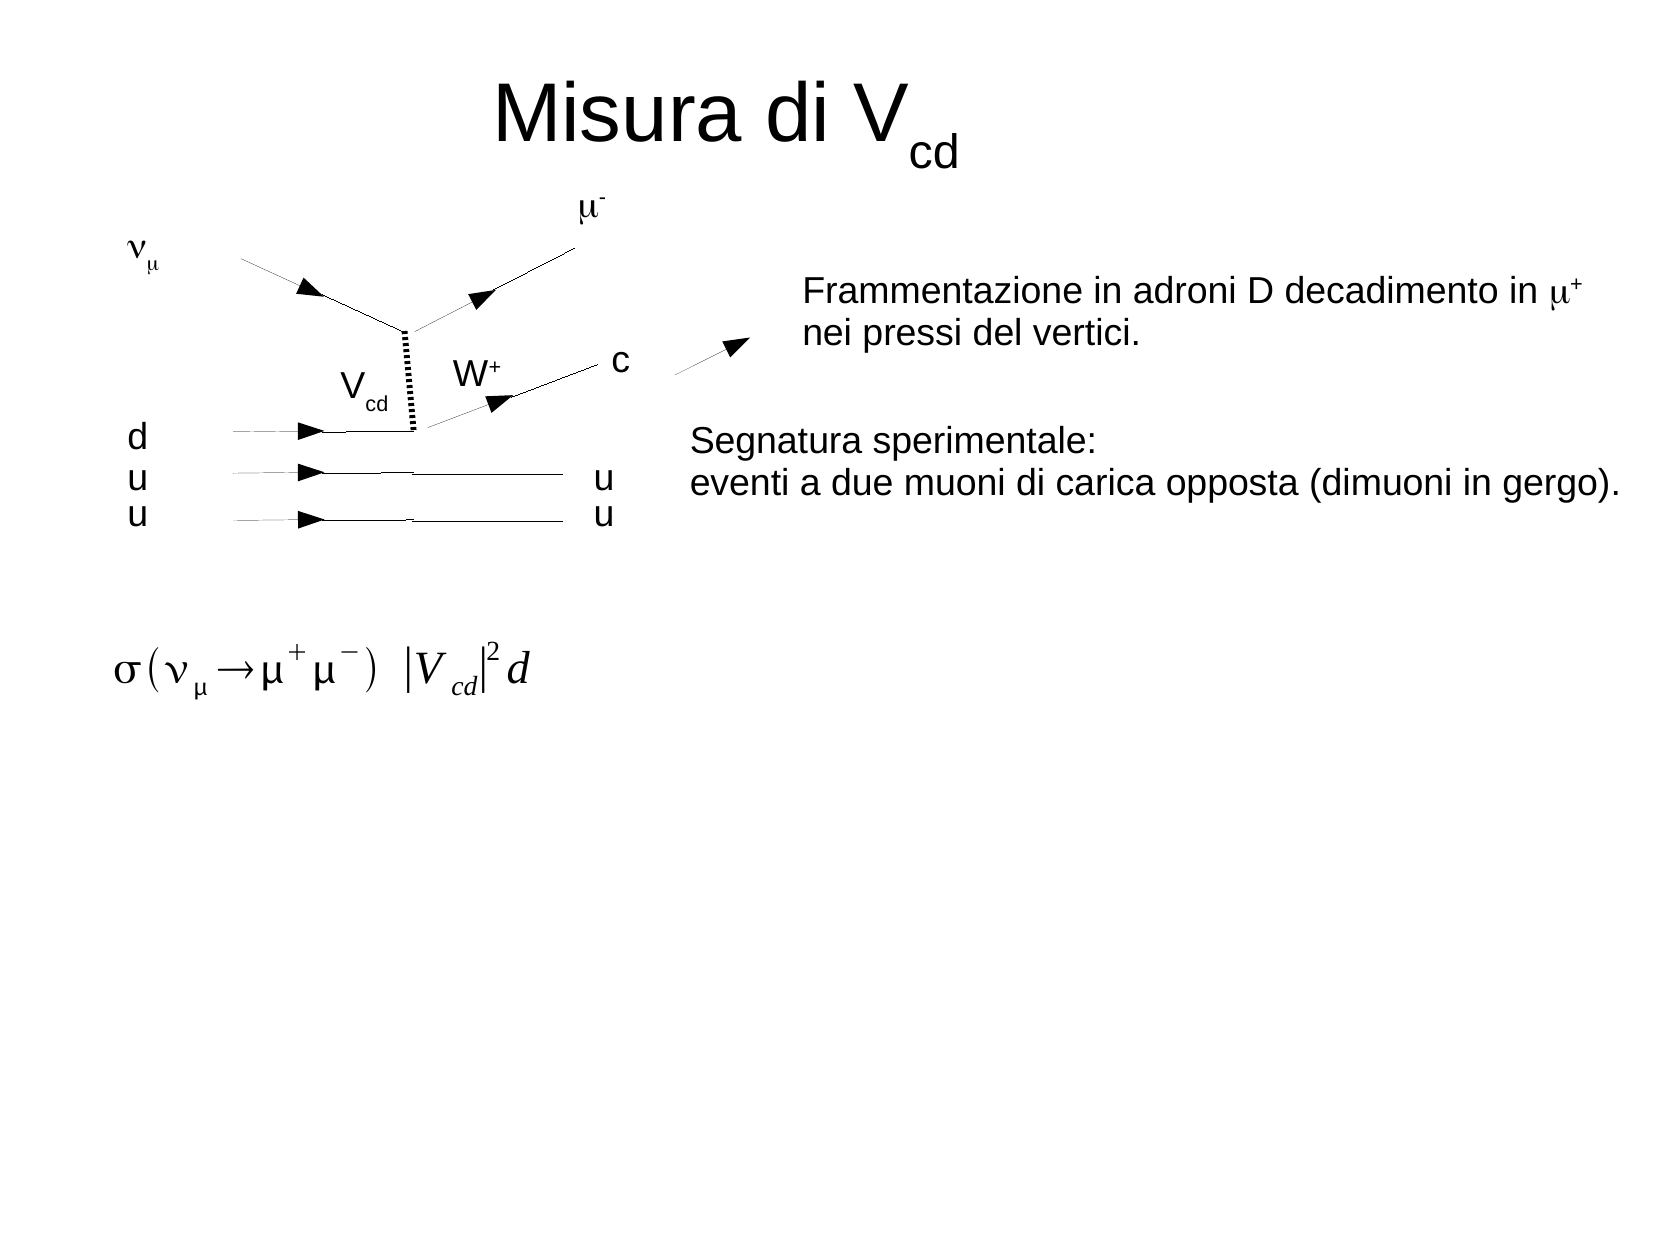

Misura di Vcd
m-
nm
Frammentazione in adroni D decadimento in m+
nei pressi del vertici.
c
W+
Vcd
d
Segnatura sperimentale:
eventi a due muoni di carica opposta (dimuoni in gergo).
u
u
u
u